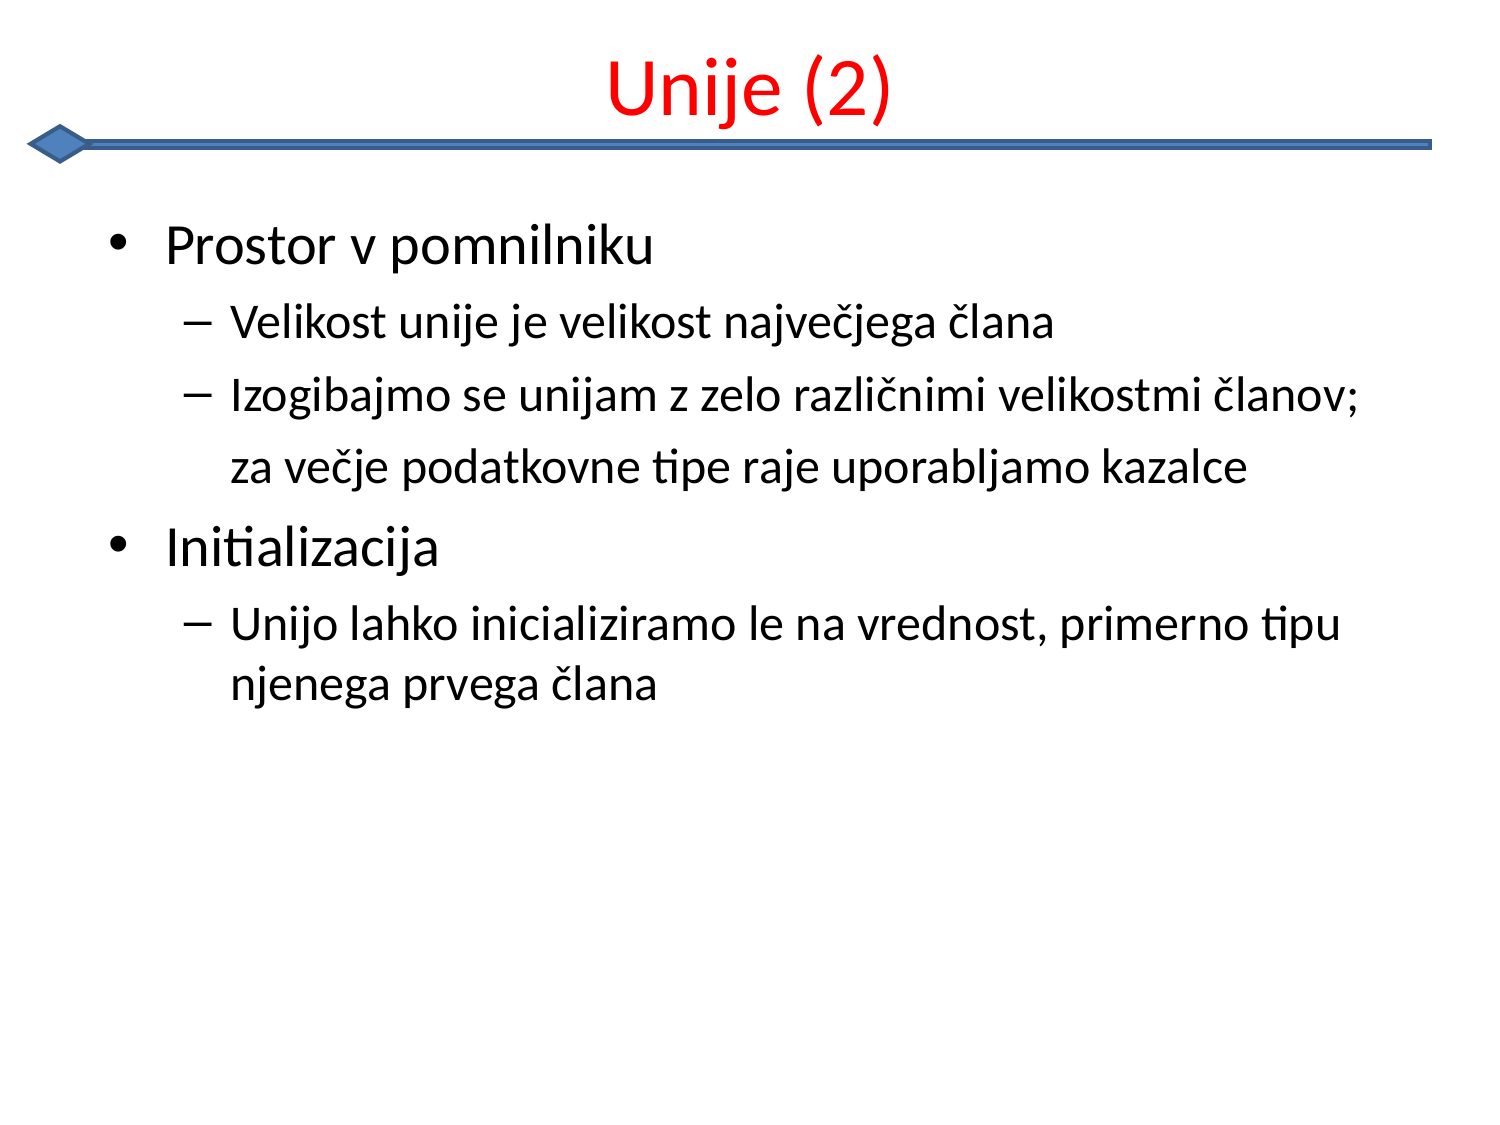

# Unije (2)
Prostor v pomnilniku
Velikost unije je velikost največjega člana
Izogibajmo se unijam z zelo različnimi velikostmi članov;
	za večje podatkovne tipe raje uporabljamo kazalce
Initializacija
Unijo lahko inicializiramo le na vrednost, primerno tipu njenega prvega člana